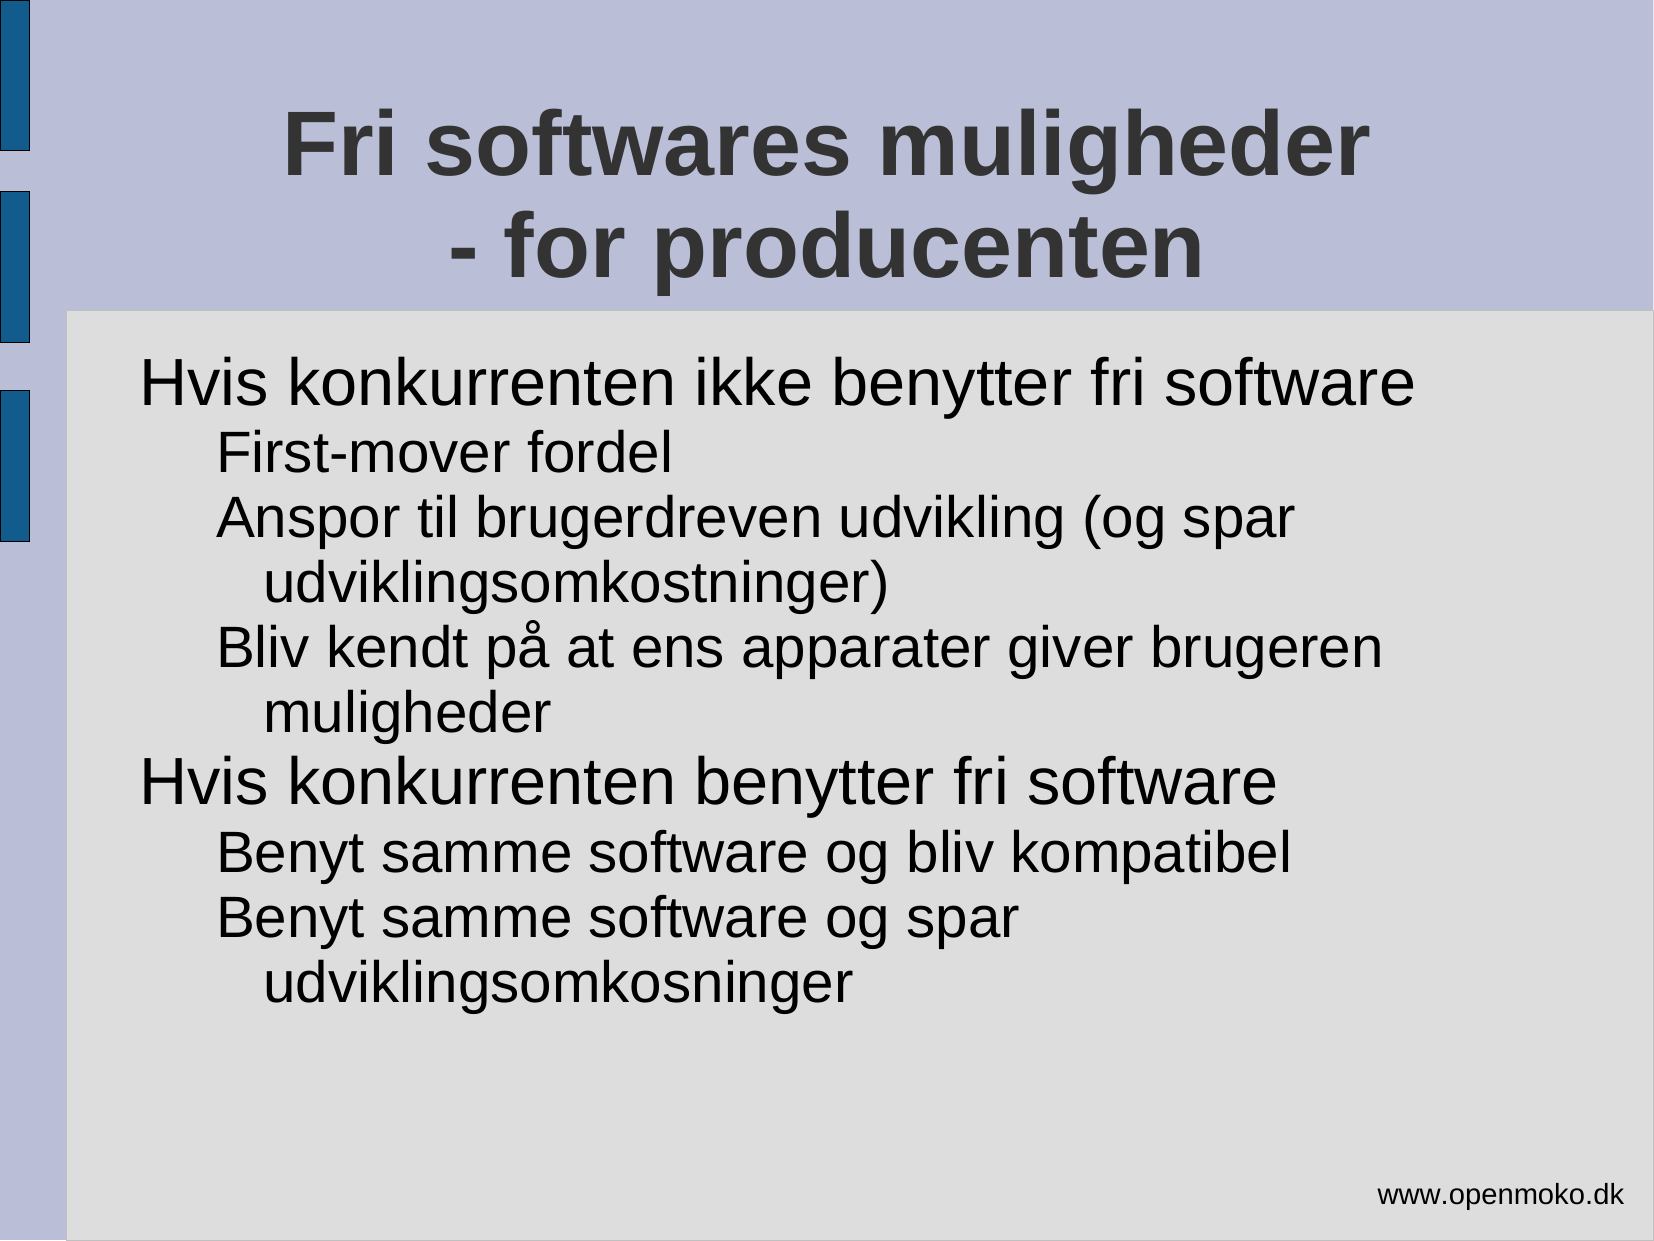

# Fri softwares muligheder - for producenten
Hvis konkurrenten ikke benytter fri software
First-mover fordel
Anspor til brugerdreven udvikling (og spar udviklingsomkostninger)
Bliv kendt på at ens apparater giver brugeren muligheder
Hvis konkurrenten benytter fri software
Benyt samme software og bliv kompatibel
Benyt samme software og spar udviklingsomkosninger